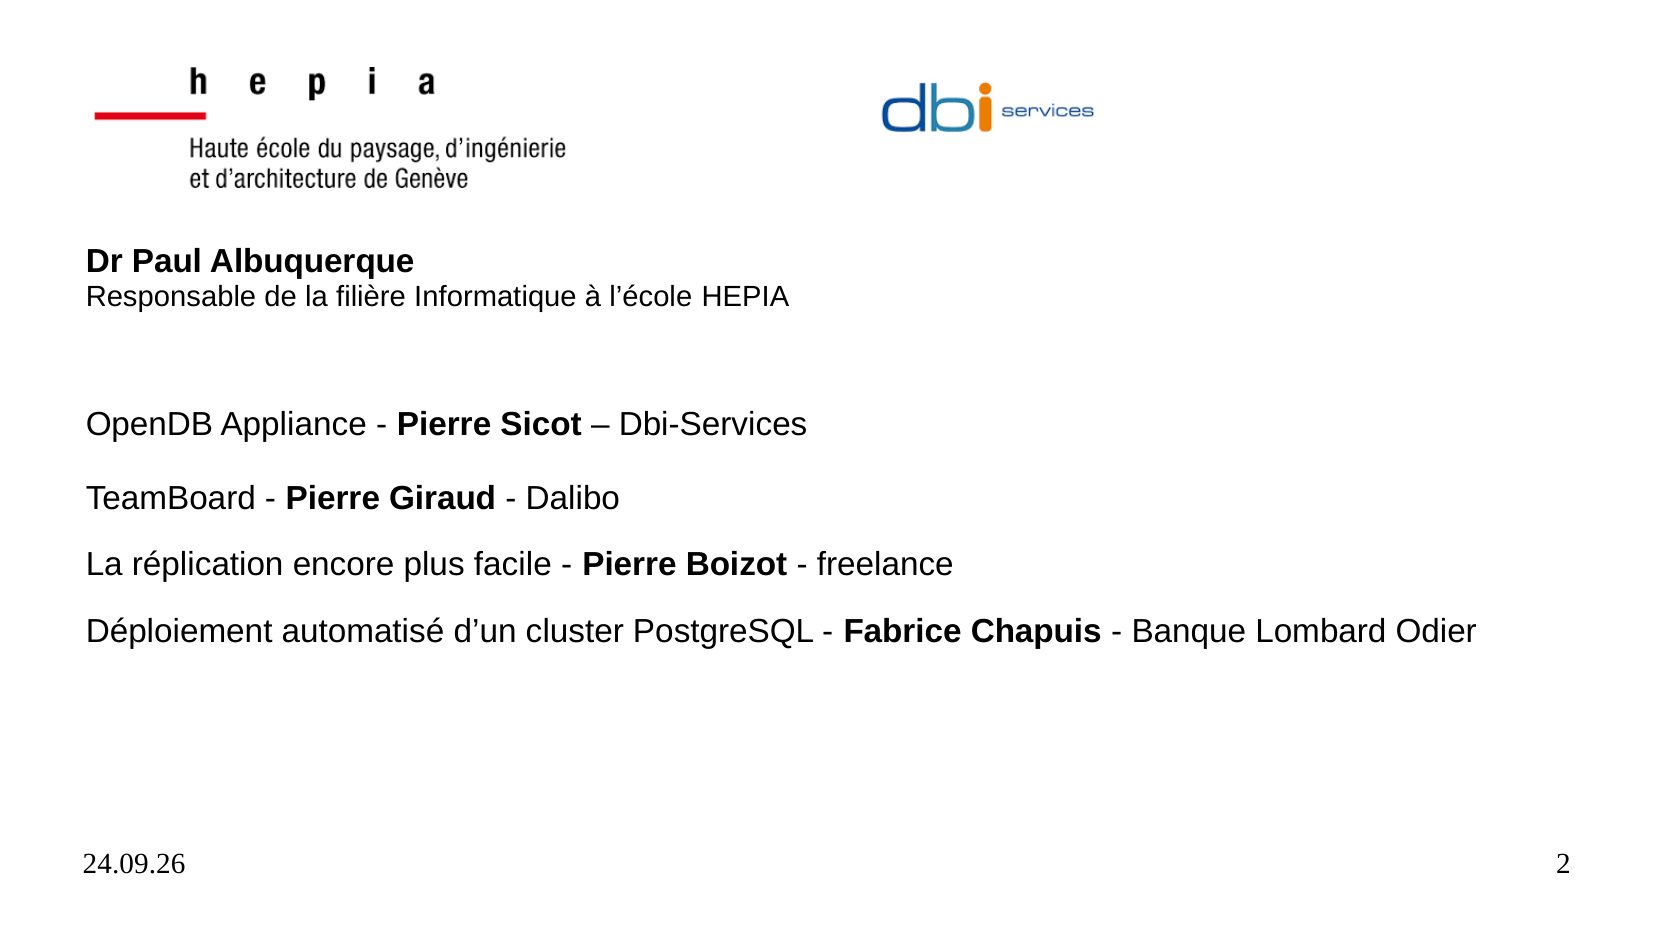

# Dr Paul Albuquerque
Responsable de la filière Informatique à l’école HEPIA
OpenDB Appliance - Pierre Sicot – Dbi-Services
TeamBoard - Pierre Giraud - Dalibo
La réplication encore plus facile - Pierre Boizot - freelance
Déploiement automatisé d’un cluster PostgreSQL - Fabrice Chapuis - Banque Lombard Odier
2